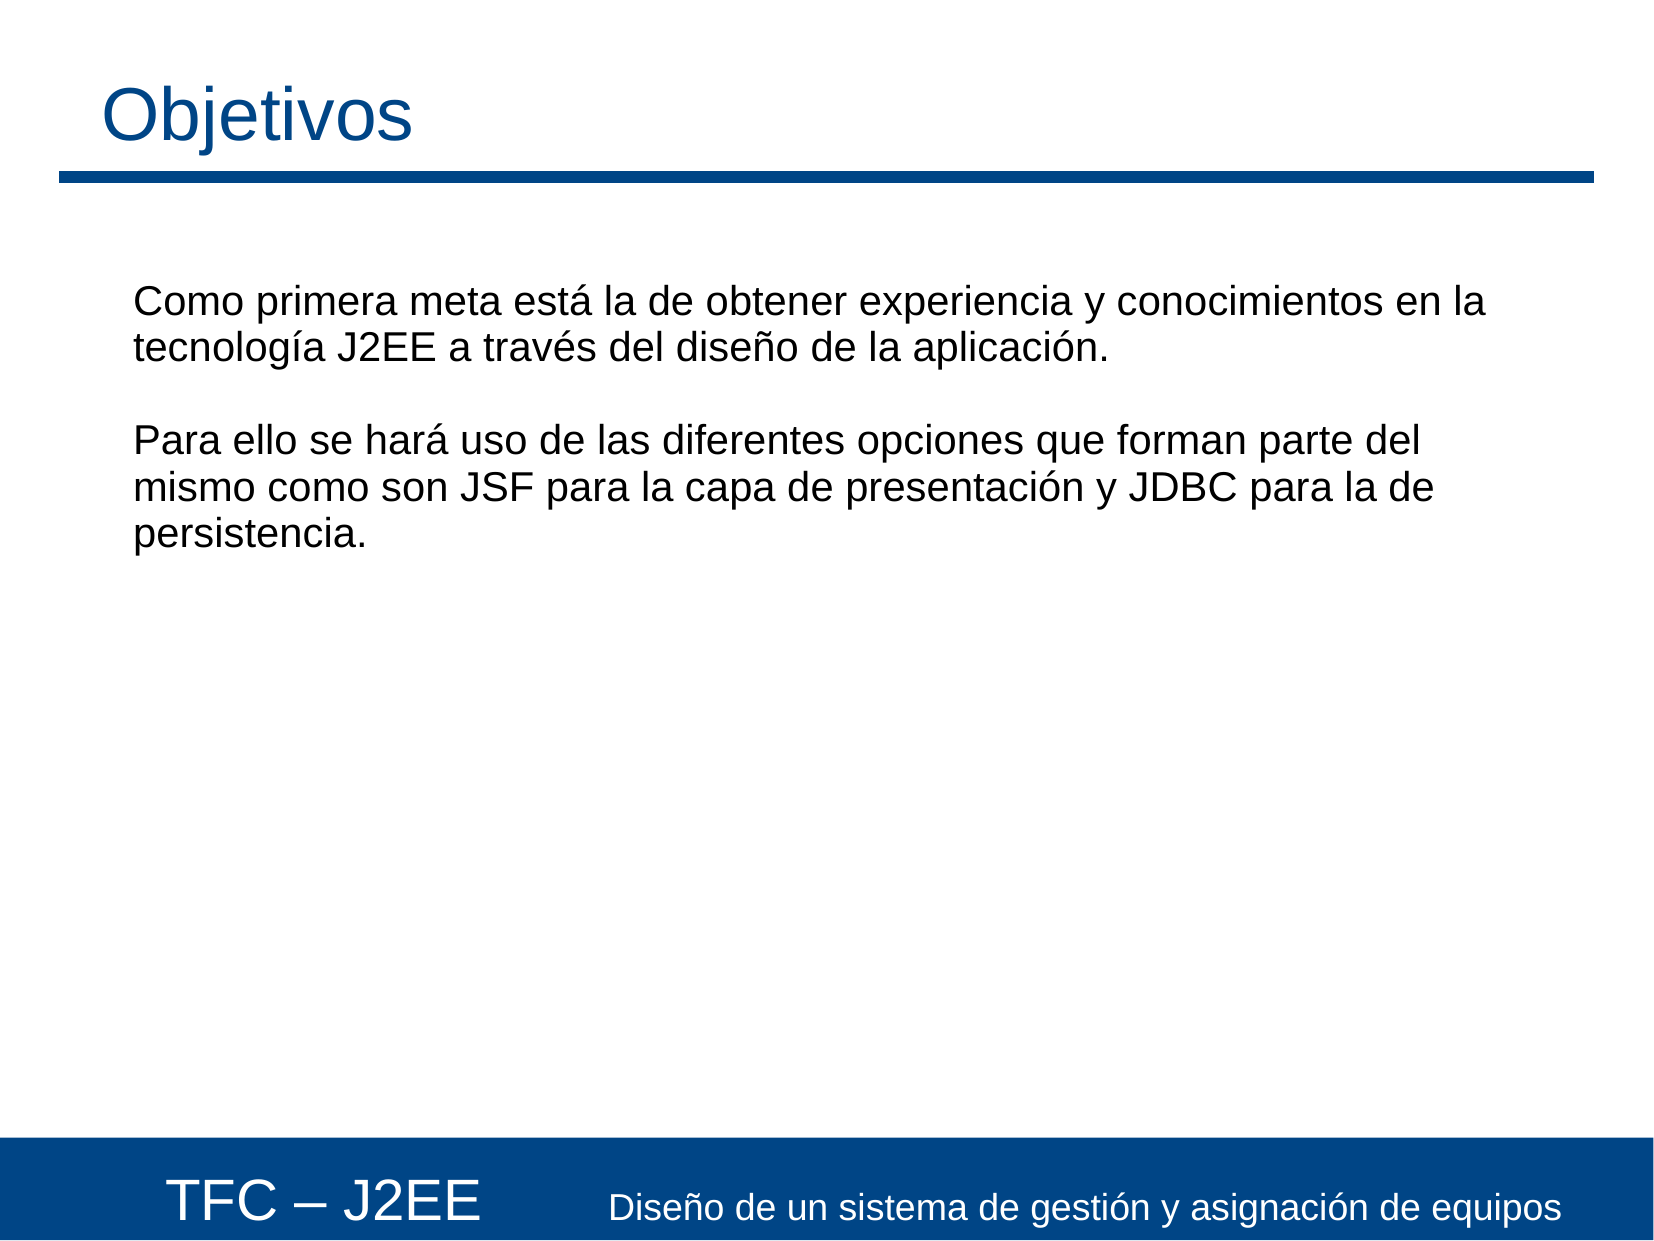

Objetivos
Como primera meta está la de obtener experiencia y conocimientos en la tecnología J2EE a través del diseño de la aplicación.
Para ello se hará uso de las diferentes opciones que forman parte del mismo como son JSF para la capa de presentación y JDBC para la de persistencia.
# TFC – J2EE		Diseño de un sistema de gestión y asignación de equipos